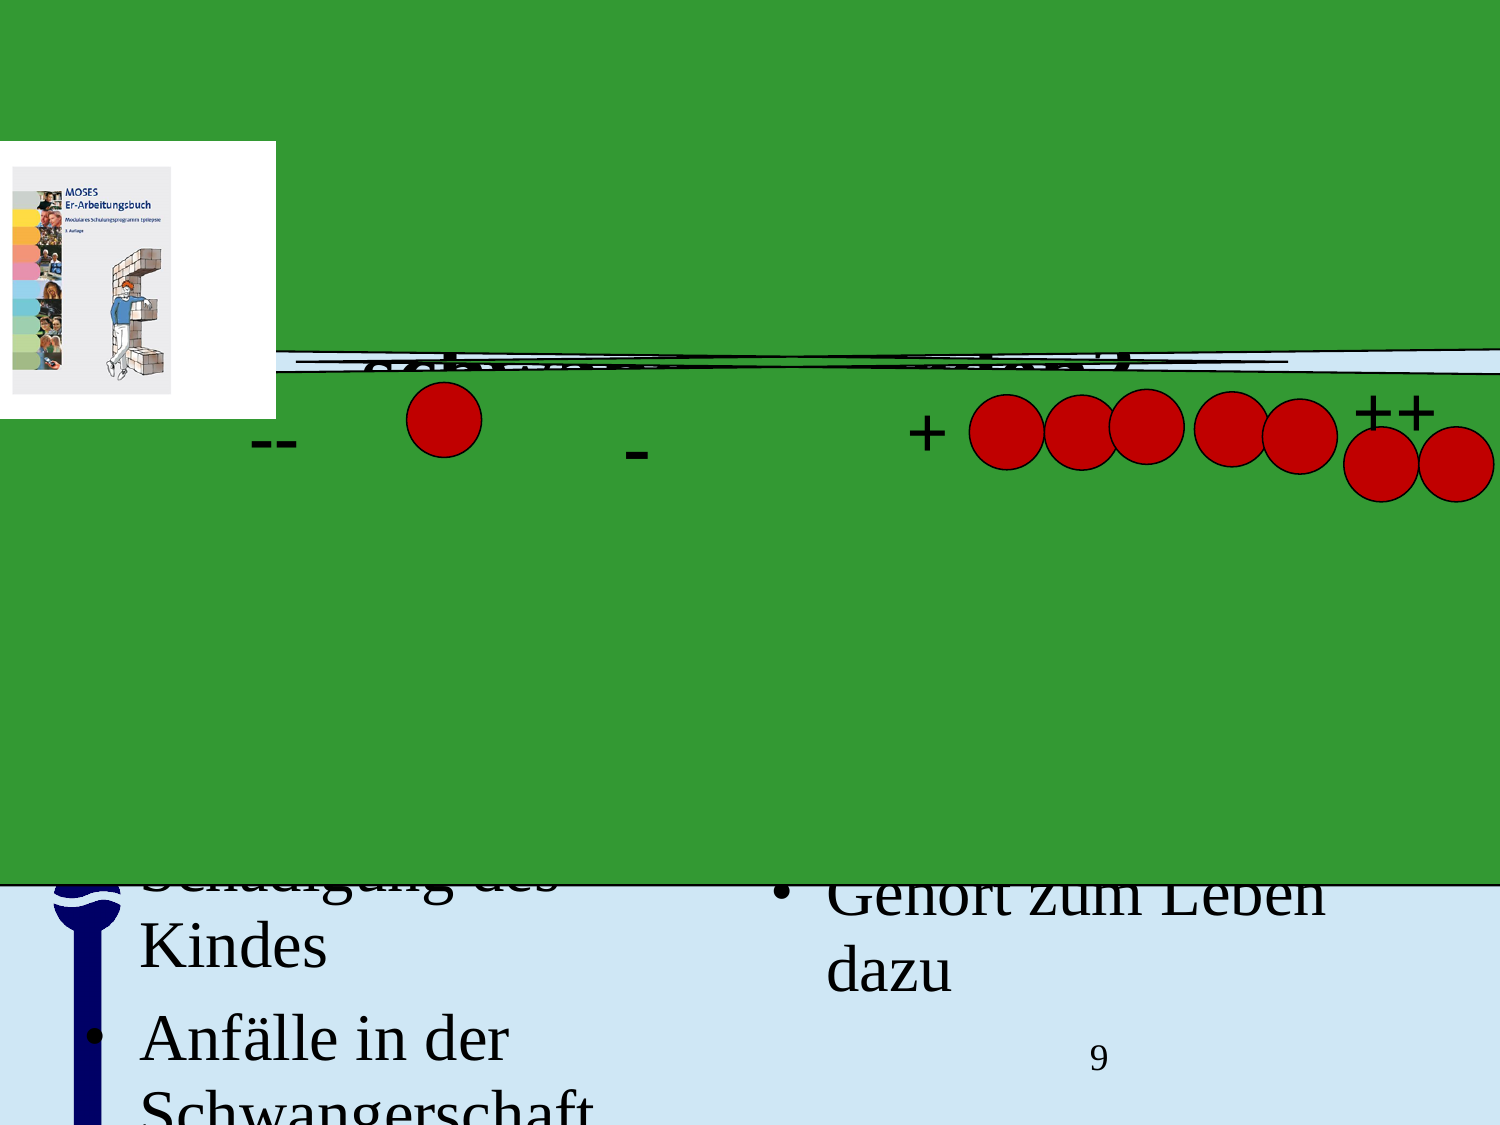

# Dürfen Frauen mit Epilepsie schwanger werden? Auf keinen Fall ohne Probleme
++
+
--
-
Vererbung
Fehlbillungen beim Kind
Schädigung des Kindes
Anfälle in der Schwangerschaft
Epilepsie verschlimmert sich
Kann ich später mein Kind versorgen
Fehlgeburten
Totgeburten
Anfälle bei der Geburt
Partnersuche schwierg
Kinder sind eine Bereicherung
Anfallsfreiheit
Gehört zum Leben dazu